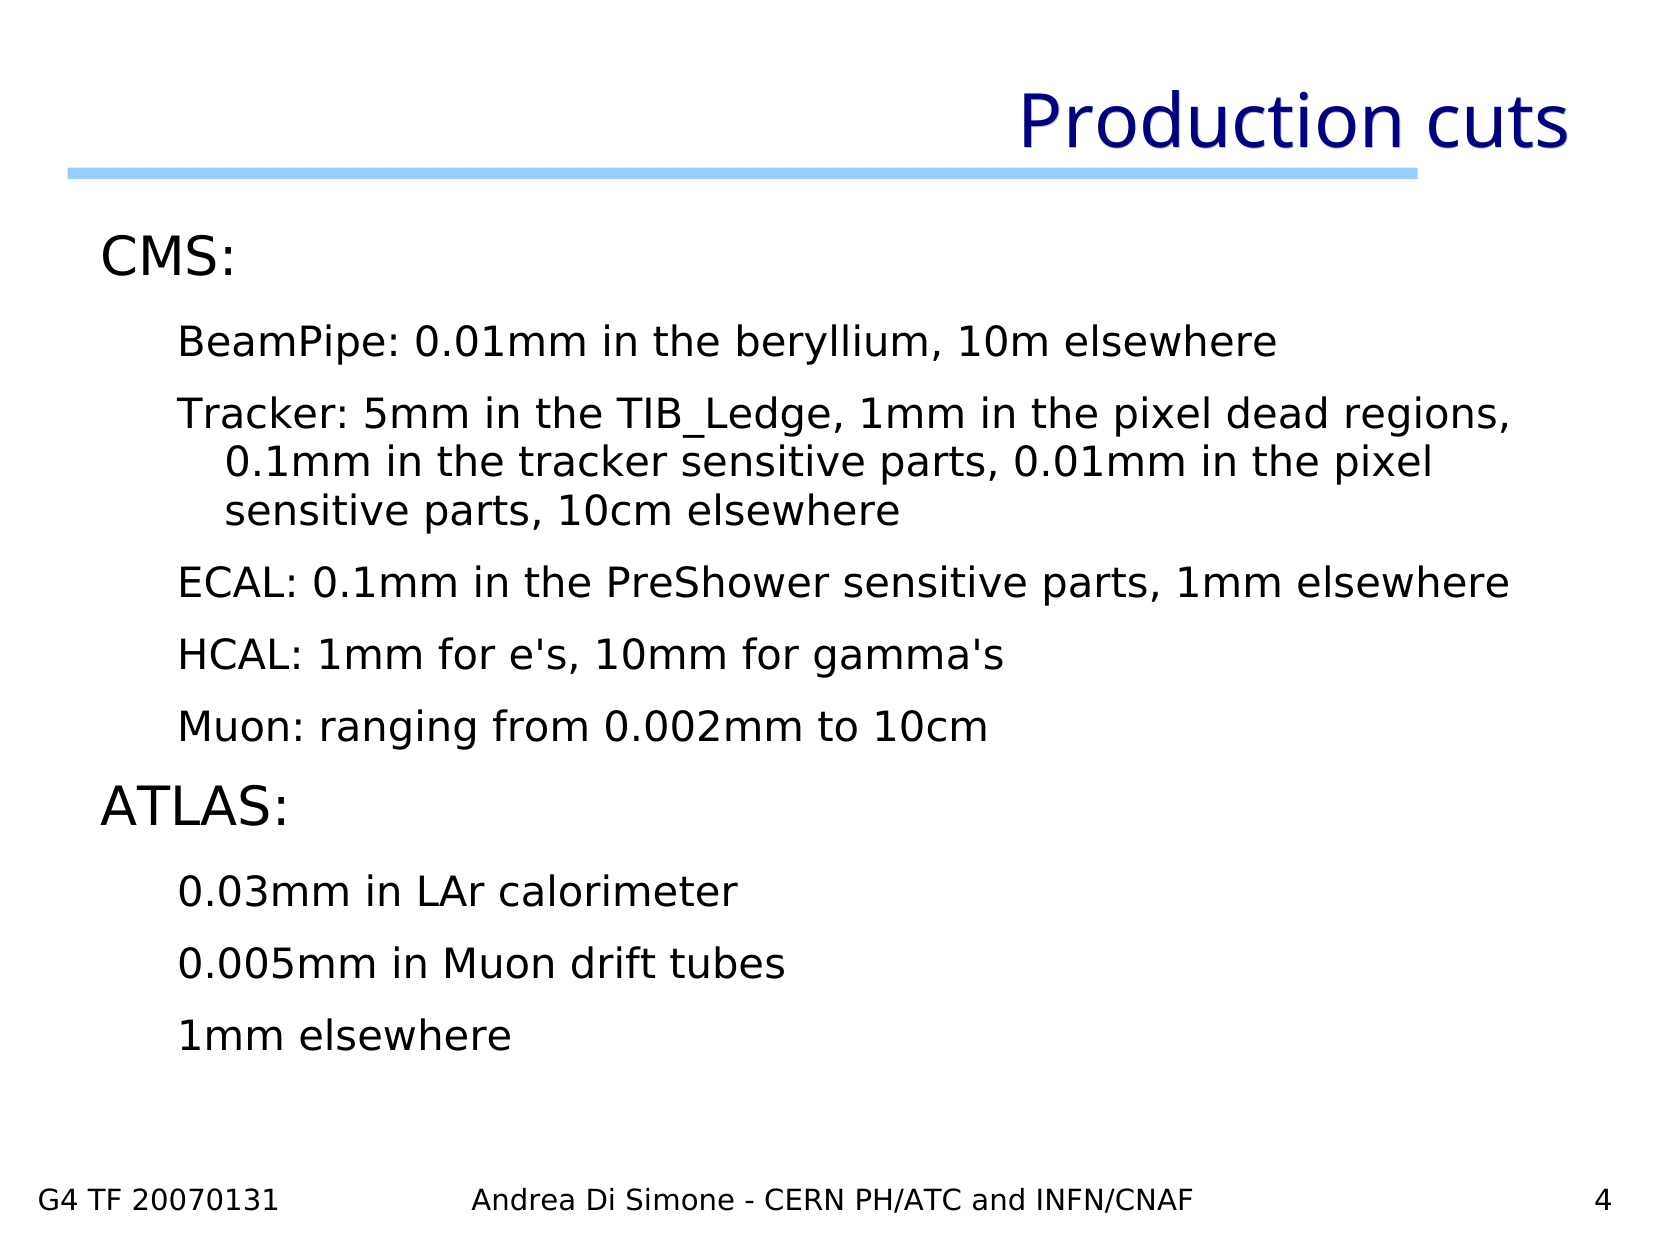

# Production cuts
CMS:
BeamPipe: 0.01mm in the beryllium, 10m elsewhere
Tracker: 5mm in the TIB_Ledge, 1mm in the pixel dead regions, 0.1mm in the tracker sensitive parts, 0.01mm in the pixel sensitive parts, 10cm elsewhere
ECAL: 0.1mm in the PreShower sensitive parts, 1mm elsewhere
HCAL: 1mm for e's, 10mm for gamma's
Muon: ranging from 0.002mm to 10cm
ATLAS:
0.03mm in LAr calorimeter
0.005mm in Muon drift tubes
1mm elsewhere
G4 TF 20070131
Andrea Di Simone - CERN PH/ATC and INFN/CNAF
4